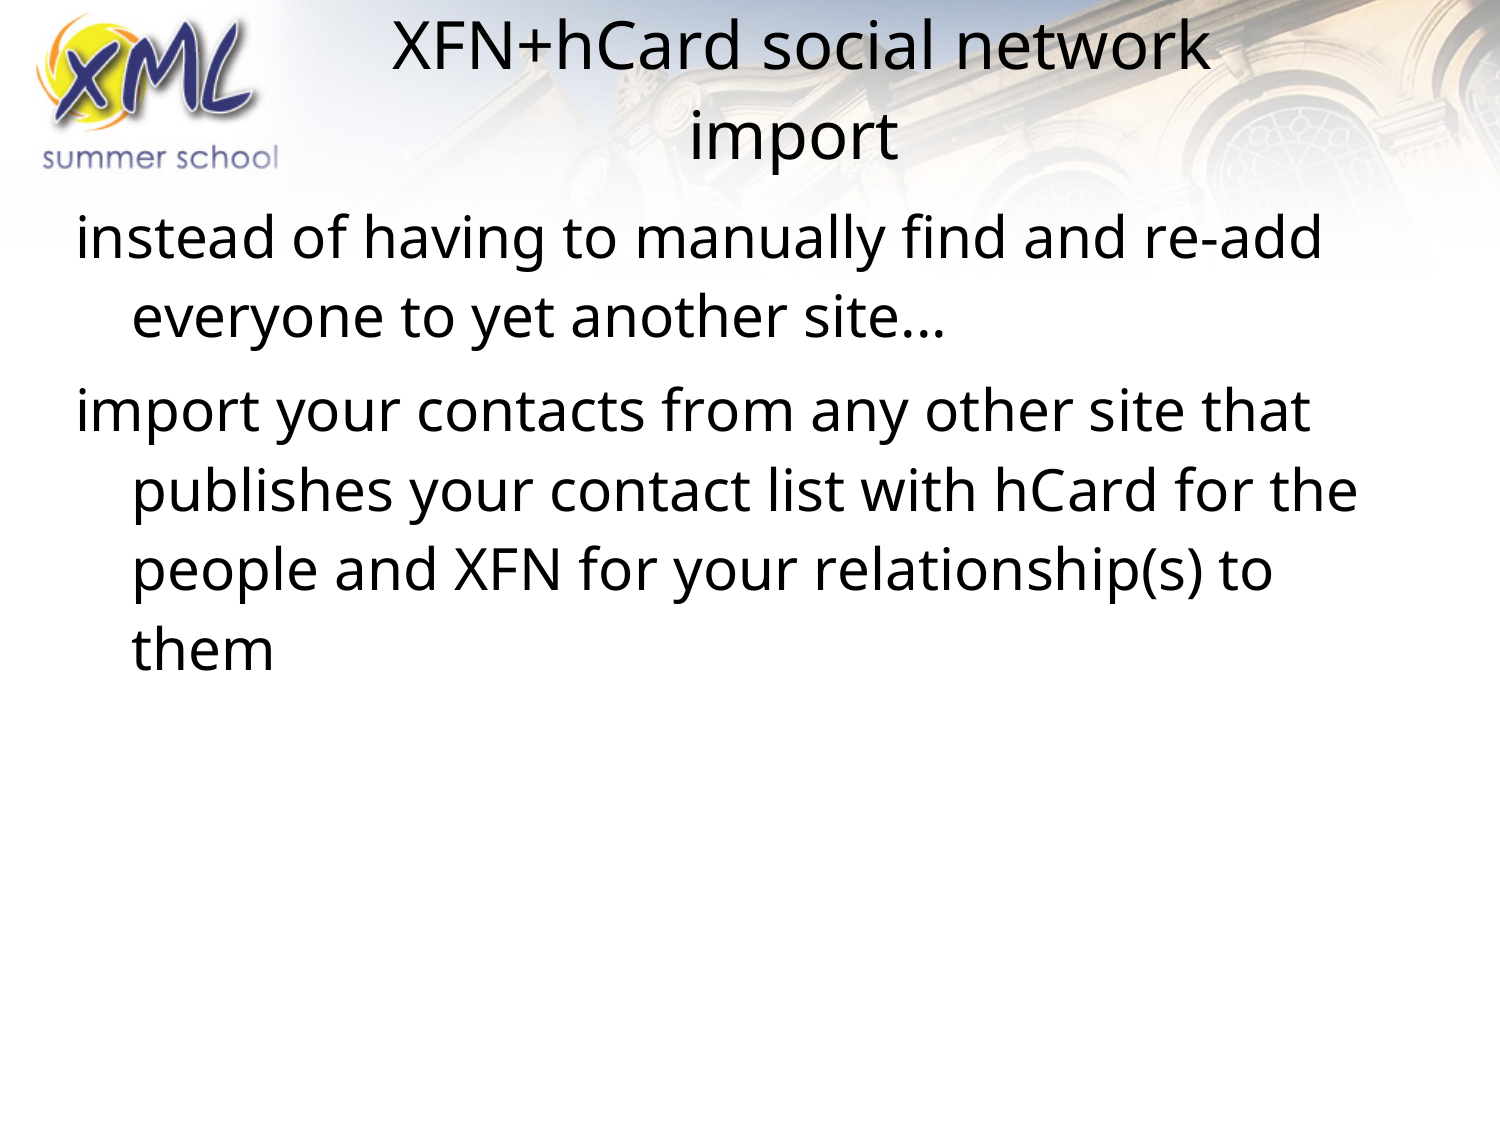

# XFN+hCard social network import
instead of having to manually find and re-add everyone to yet another site...
import your contacts from any other site that publishes your contact list with hCard for the people and XFN for your relationship(s) to them